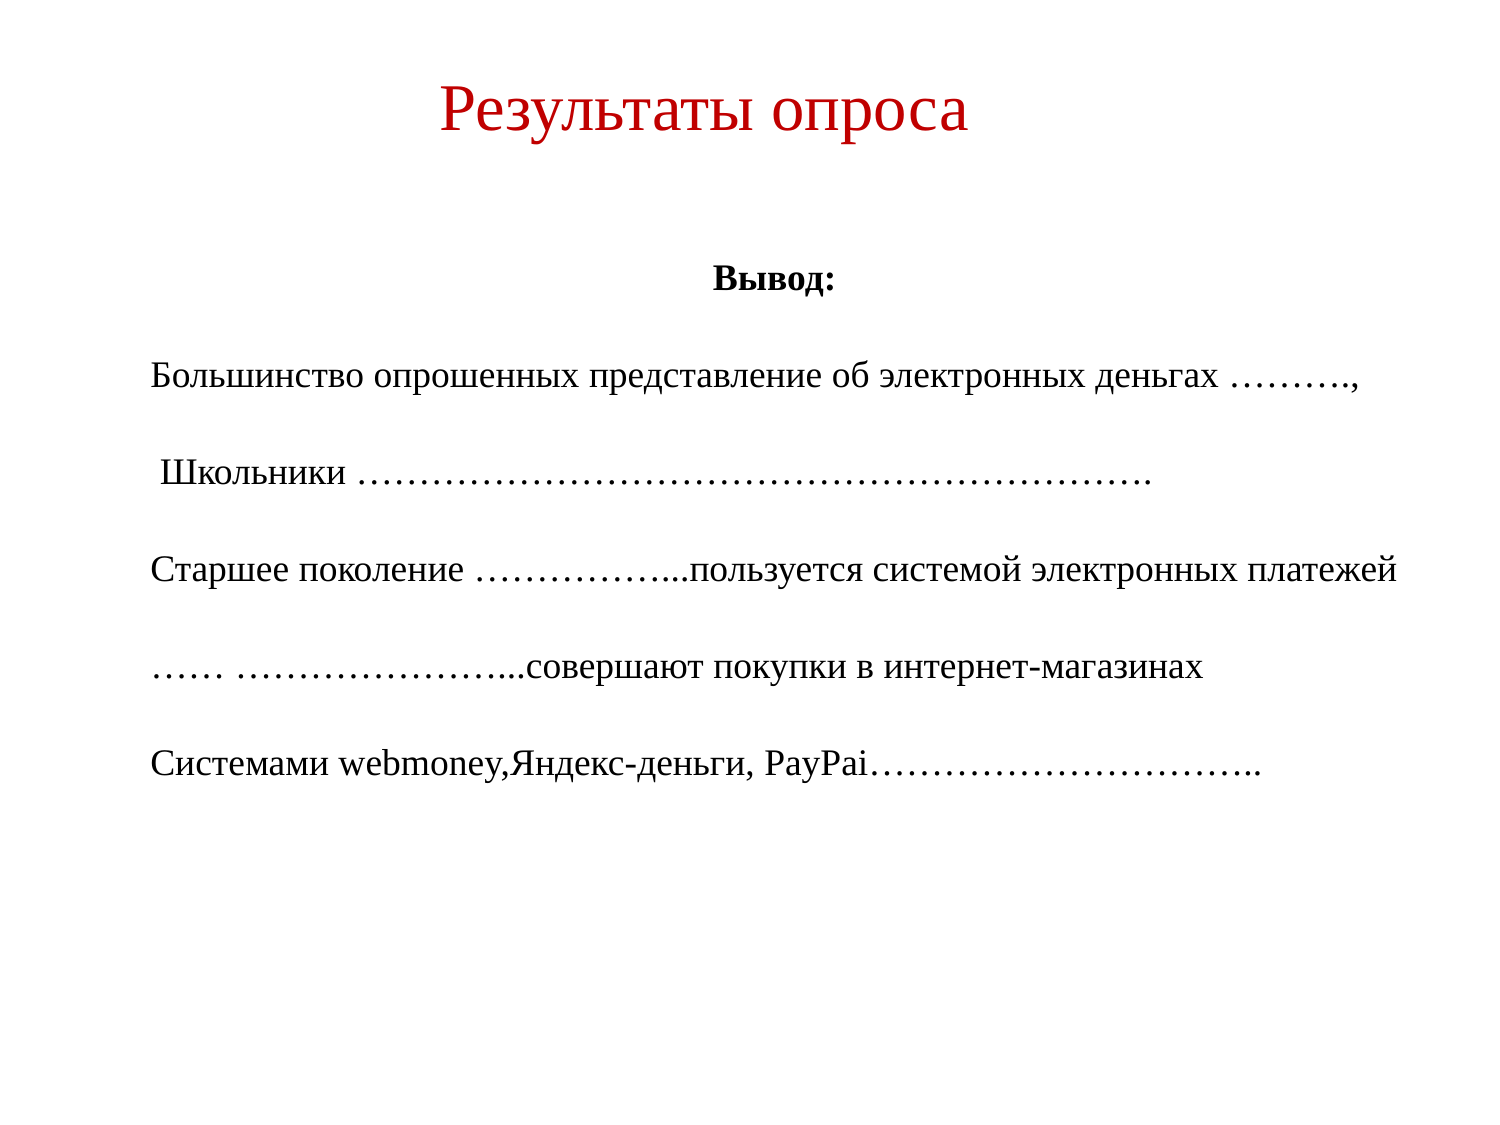

# Результаты опроса
Вывод:
Большинство опрошенных представление об электронных деньгах ……….,
 Школьники ……………………………………………………….
Старшее поколение ……………...пользуется системой электронных платежей
…… …………………...совершают покупки в интернет-магазинах
Системами webmoney,Яндекс-деньги, PayPai…………………………..